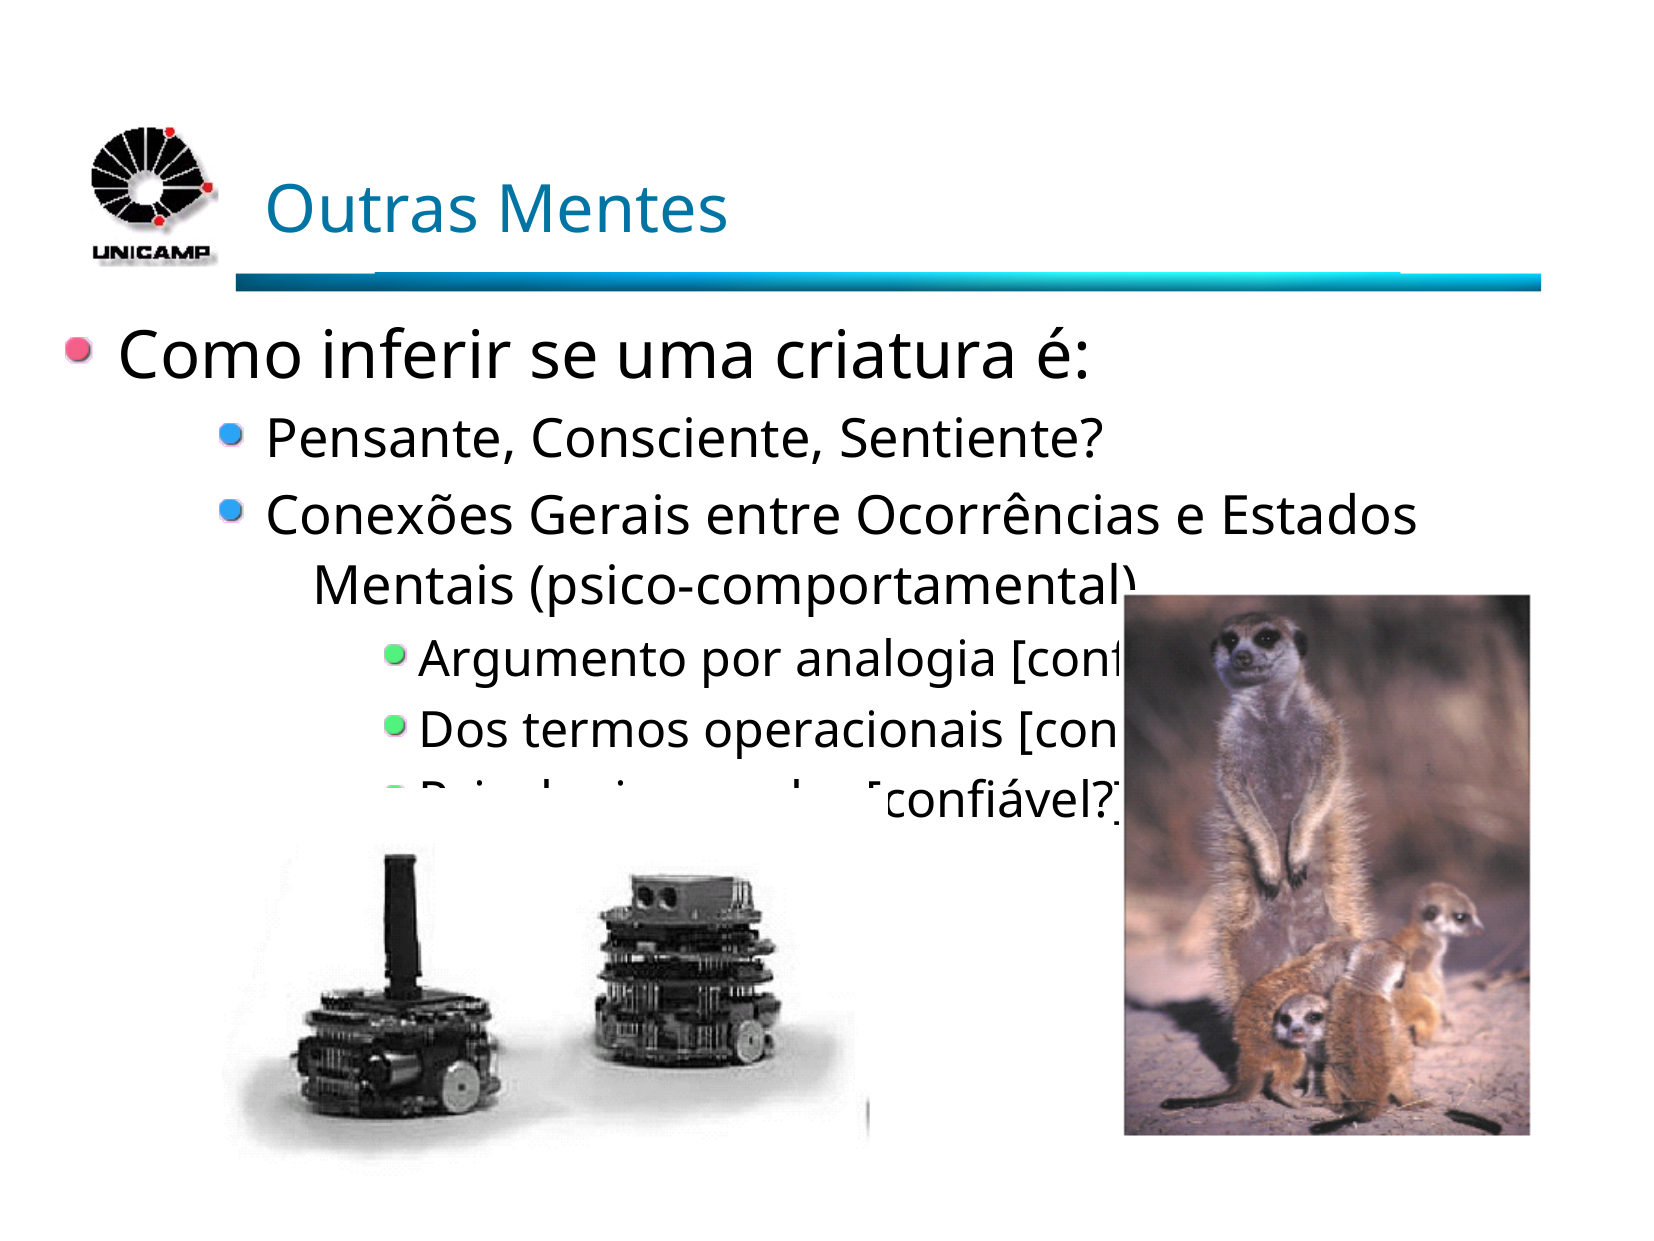

# Outras Mentes
Como inferir se uma criatura é:
Pensante, Consciente, Sentiente?
Conexões Gerais entre Ocorrências e Estados Mentais (psico-comportamental)
Argumento por analogia [confiável?]
Dos termos operacionais [confiável?]
Psicologia popular [confiável?]